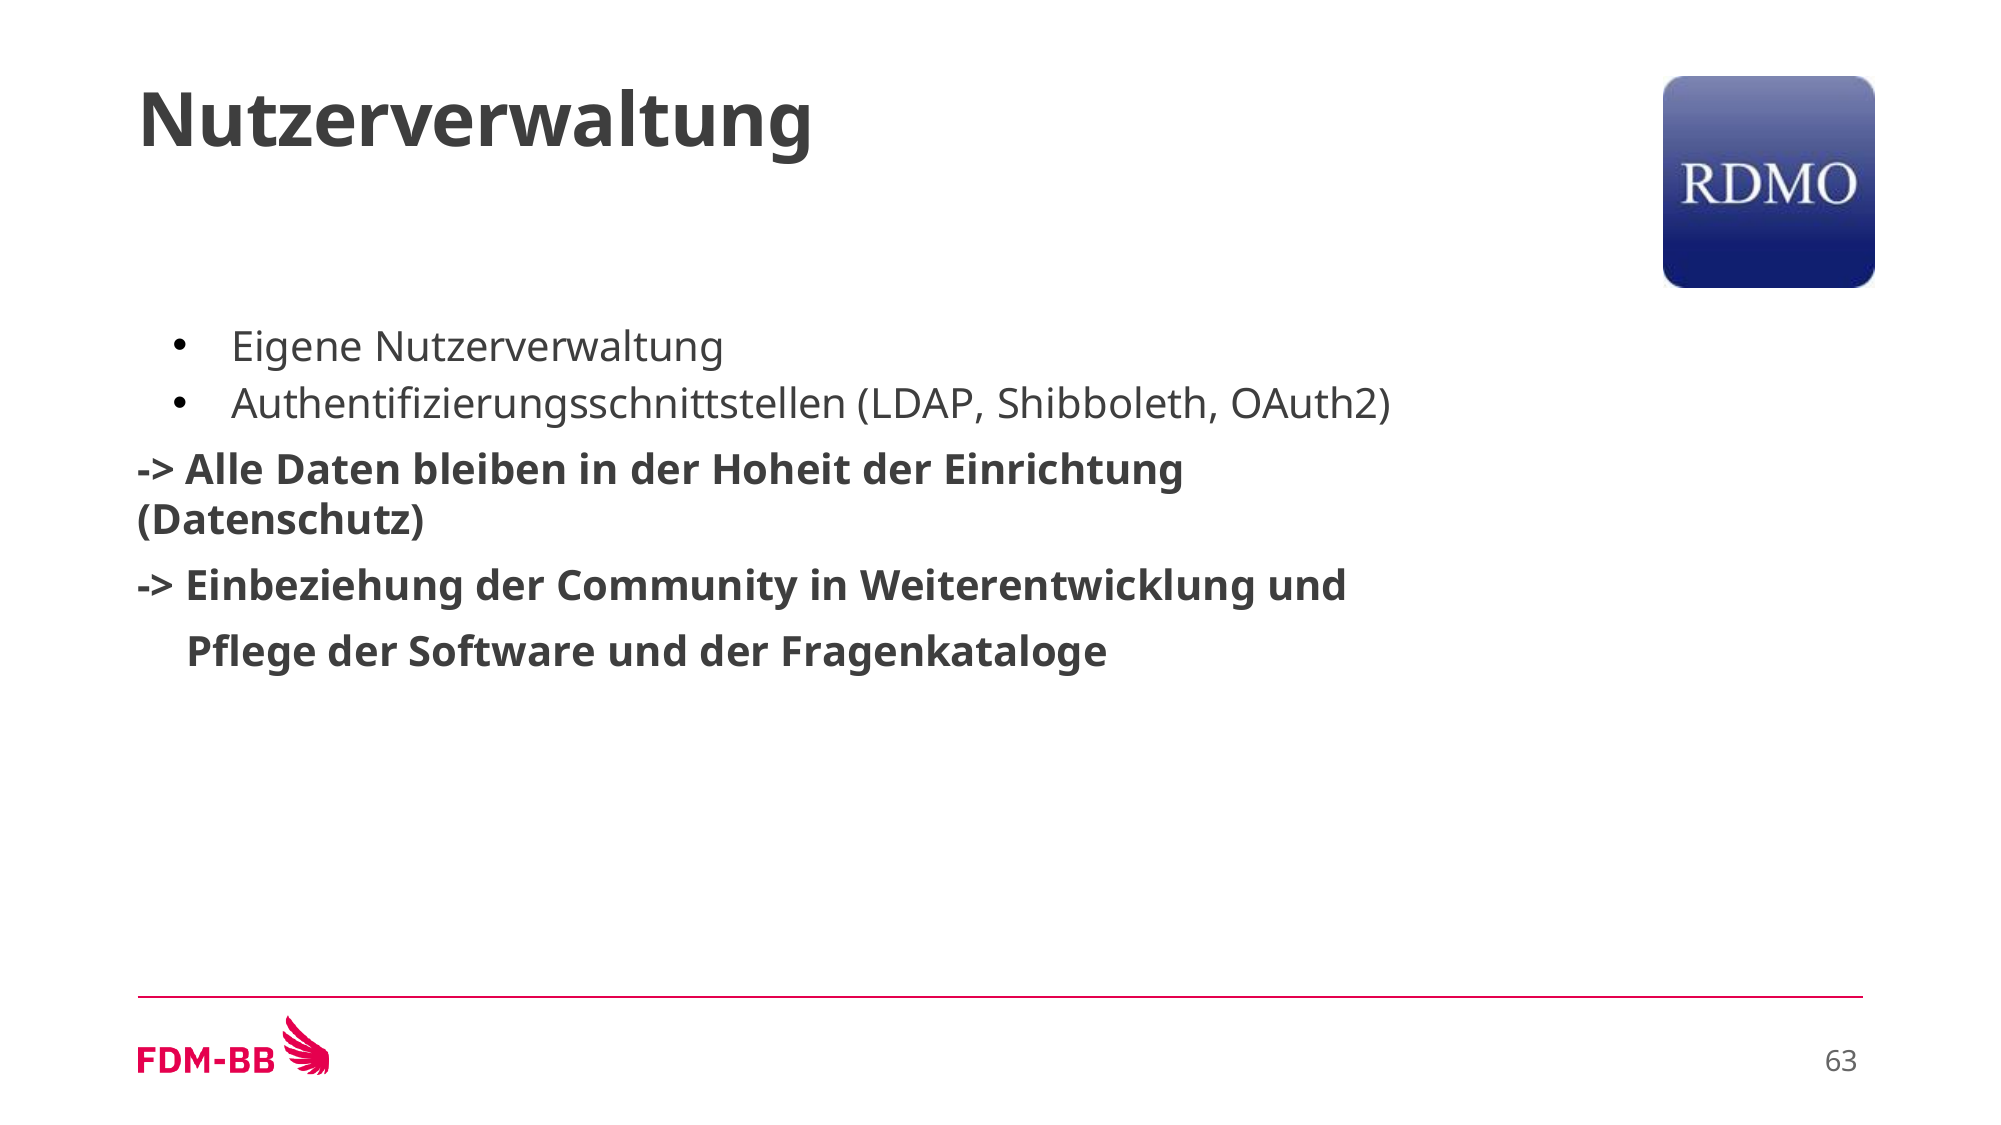

# Nutzerverwaltung
Eigene Nutzerverwaltung
Authentifizierungsschnittstellen (LDAP, Shibboleth, OAuth2)
-> Alle Daten bleiben in der Hoheit der Einrichtung (Datenschutz)
-> Einbeziehung der Community in Weiterentwicklung und Pflege der Software und der Fragenkataloge
63